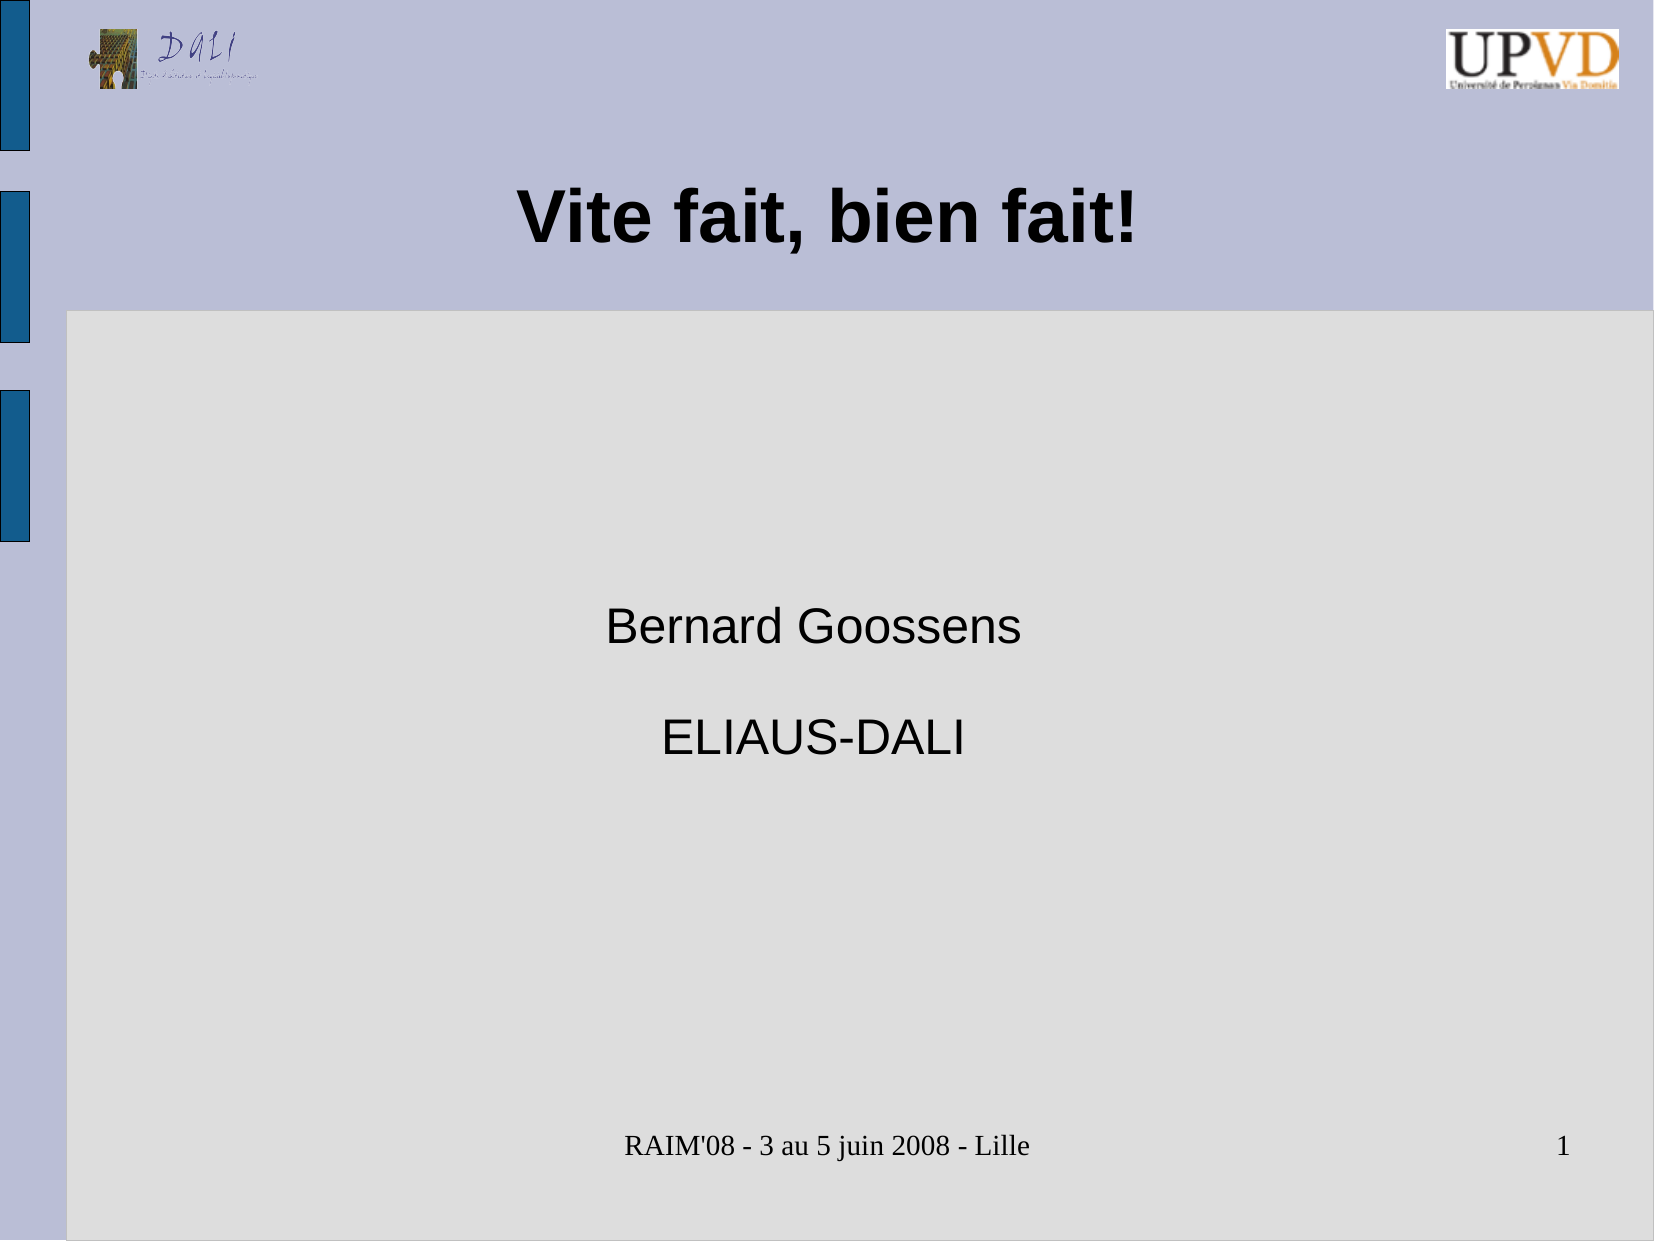

Vite fait, bien fait!
Bernard Goossens
ELIAUS-DALI
RAIM'08 - 3 au 5 juin 2008 - Lille
1